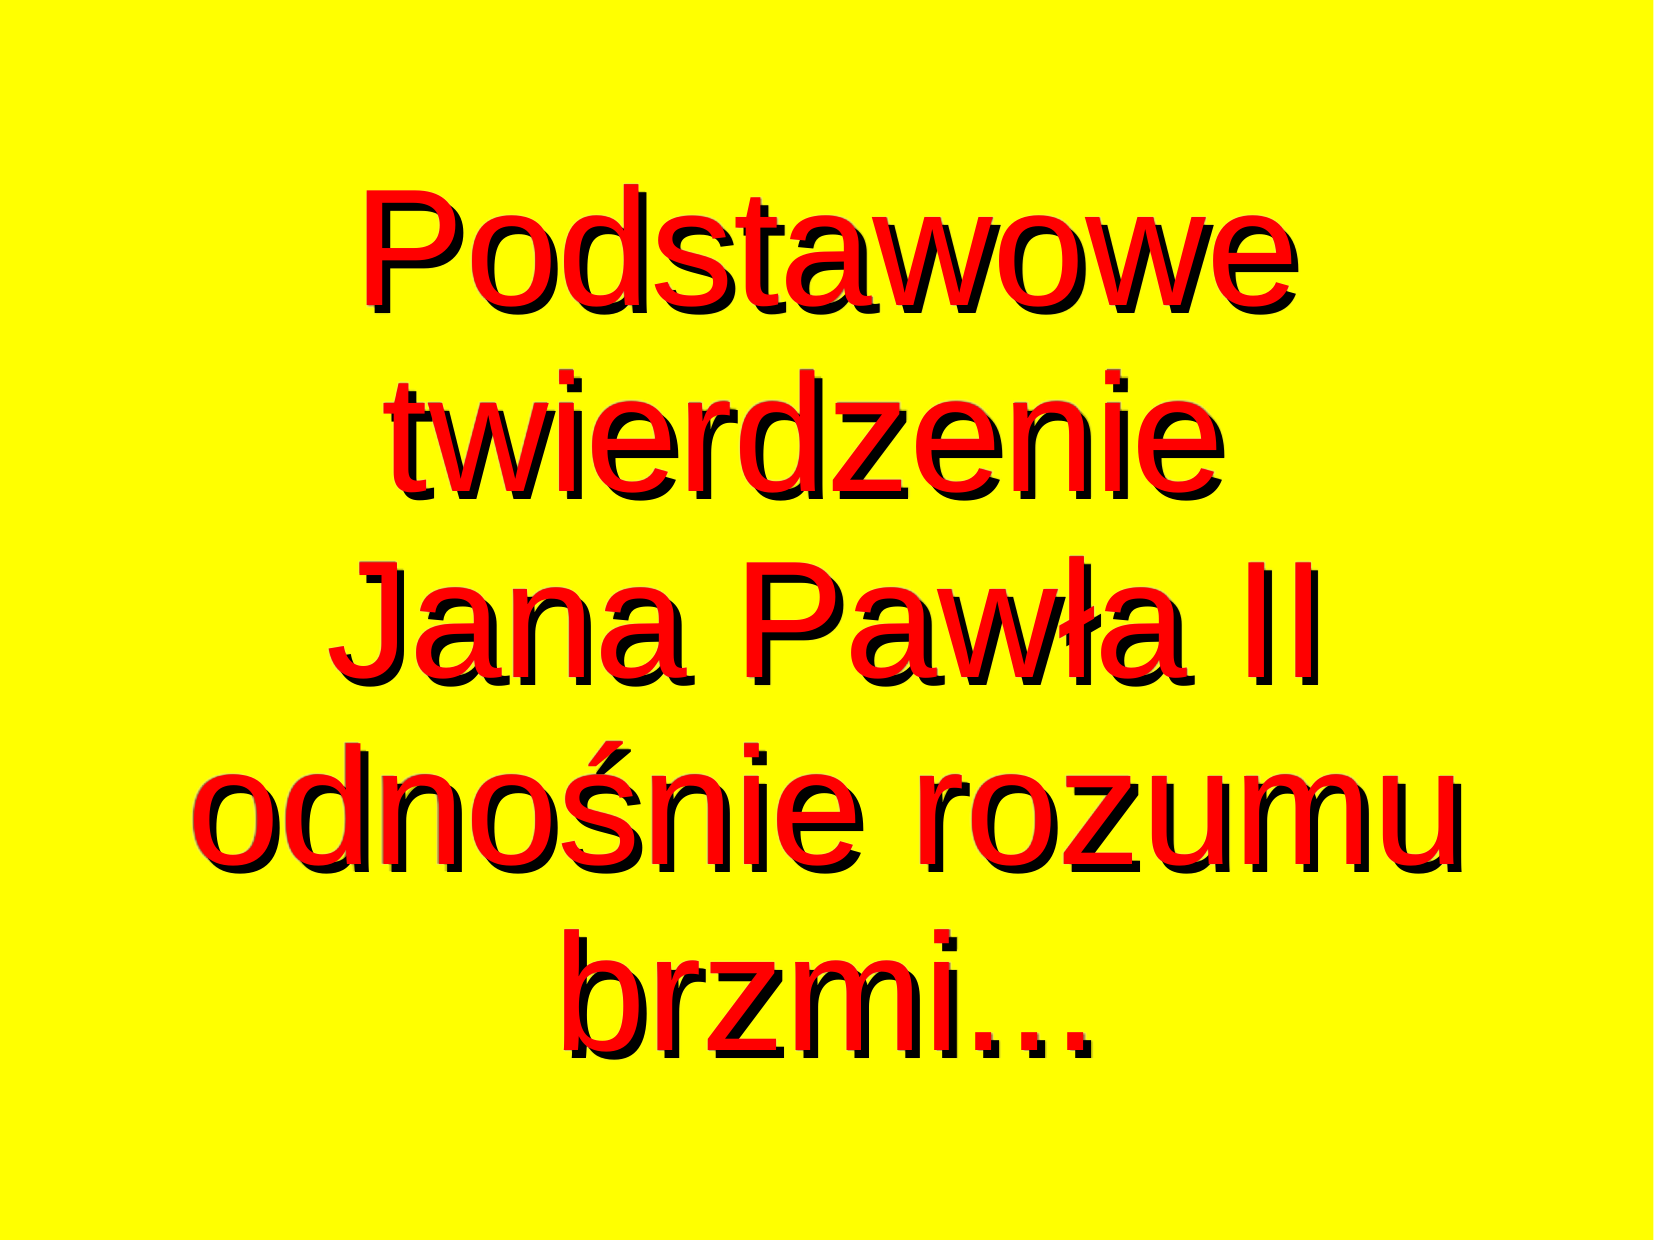

# Podstawowe twierdzenie
Jana Pawła II
odnośnie rozumu
brzmi...